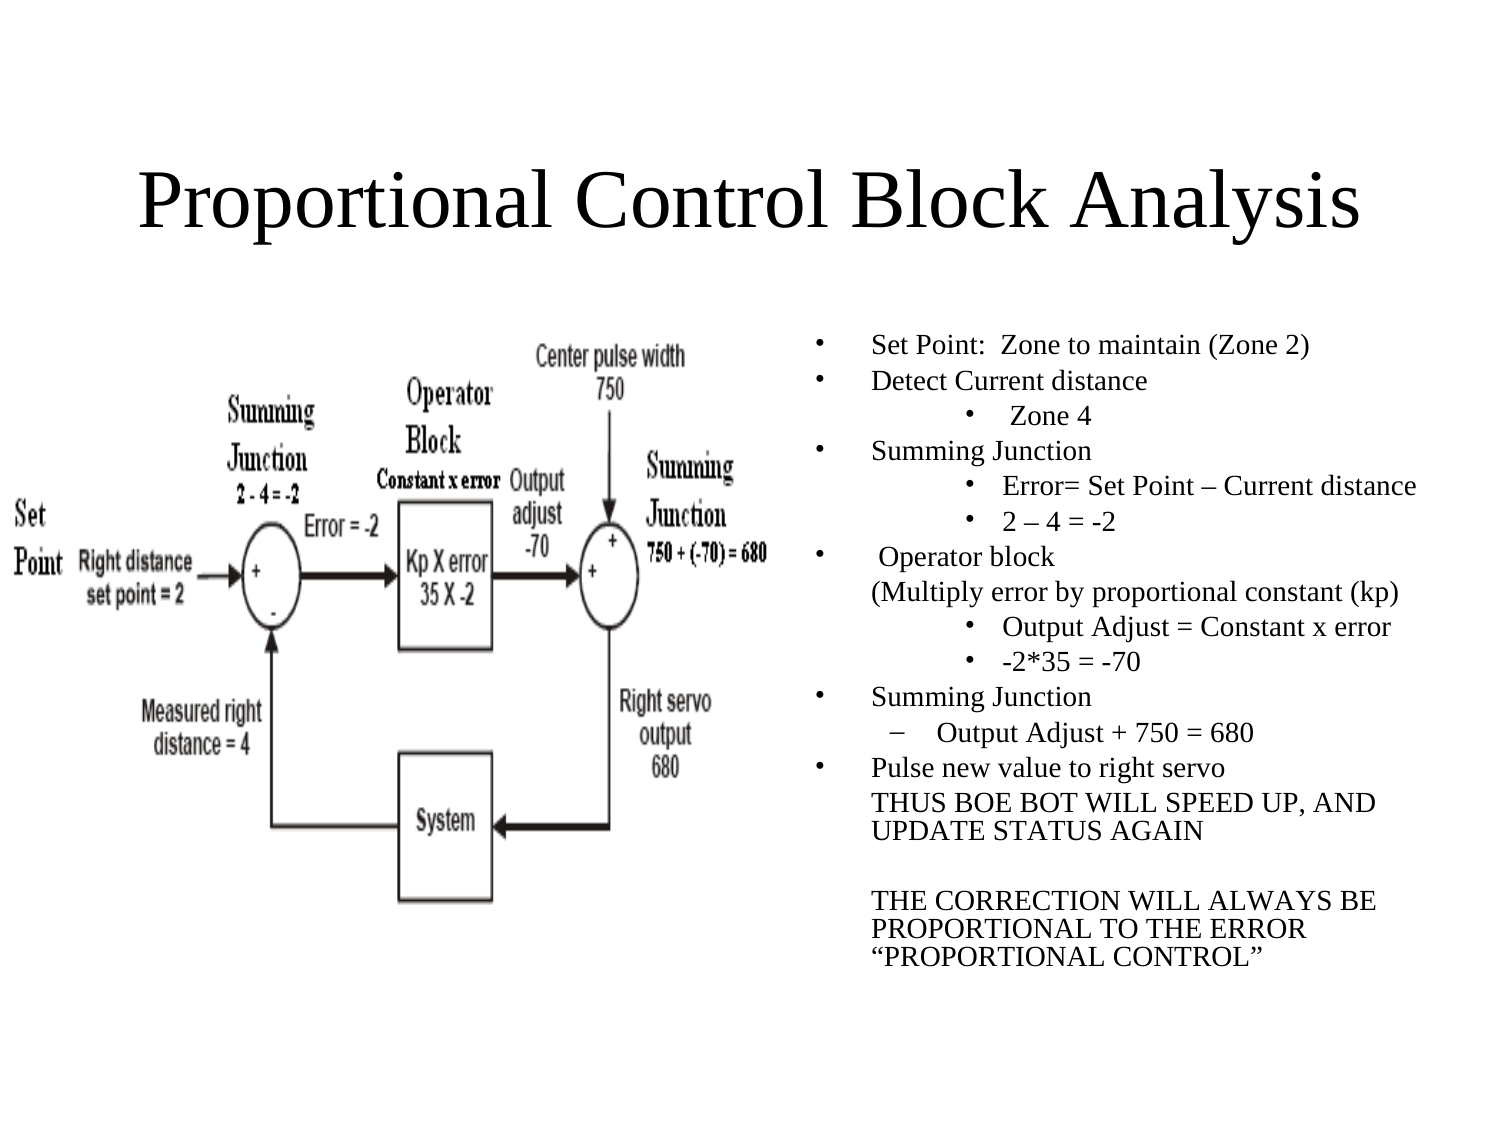

# Proportional Control Block Analysis
Set Point: Zone to maintain (Zone 2)
Detect Current distance
 Zone 4
Summing Junction
Error= Set Point – Current distance
2 – 4 = -2
 Operator block
	(Multiply error by proportional constant (kp)
Output Adjust = Constant x error
-2*35 = -70
Summing Junction
Output Adjust + 750 = 680
Pulse new value to right servo
	THUS BOE BOT WILL SPEED UP, AND UPDATE STATUS AGAIN
	THE CORRECTION WILL ALWAYS BE PROPORTIONAL TO THE ERROR “PROPORTIONAL CONTROL”